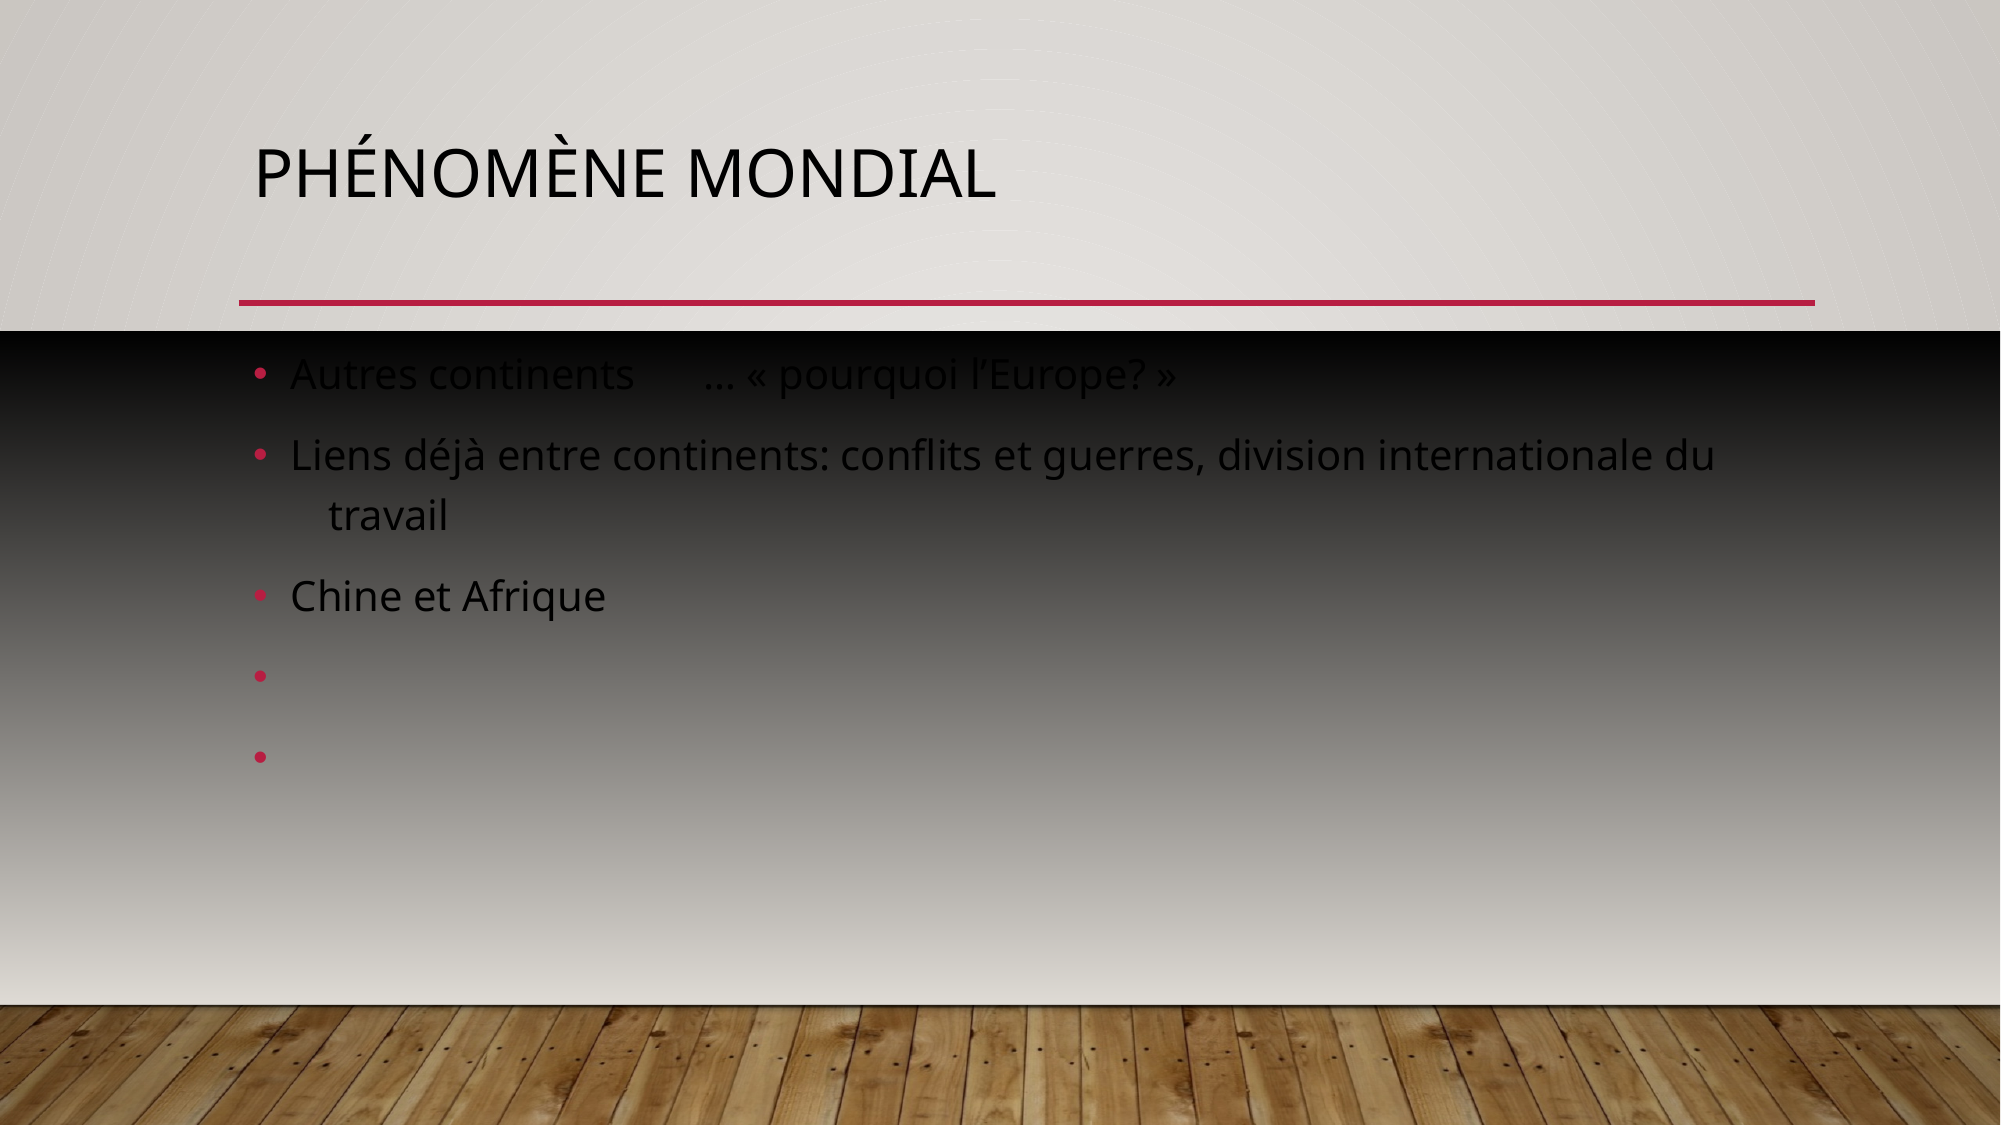

# Phénomène mondial
Autres continents 	… « pourquoi l’Europe? »
Liens déjà entre continents: conflits et guerres, division internationale du travail
Chine et Afrique